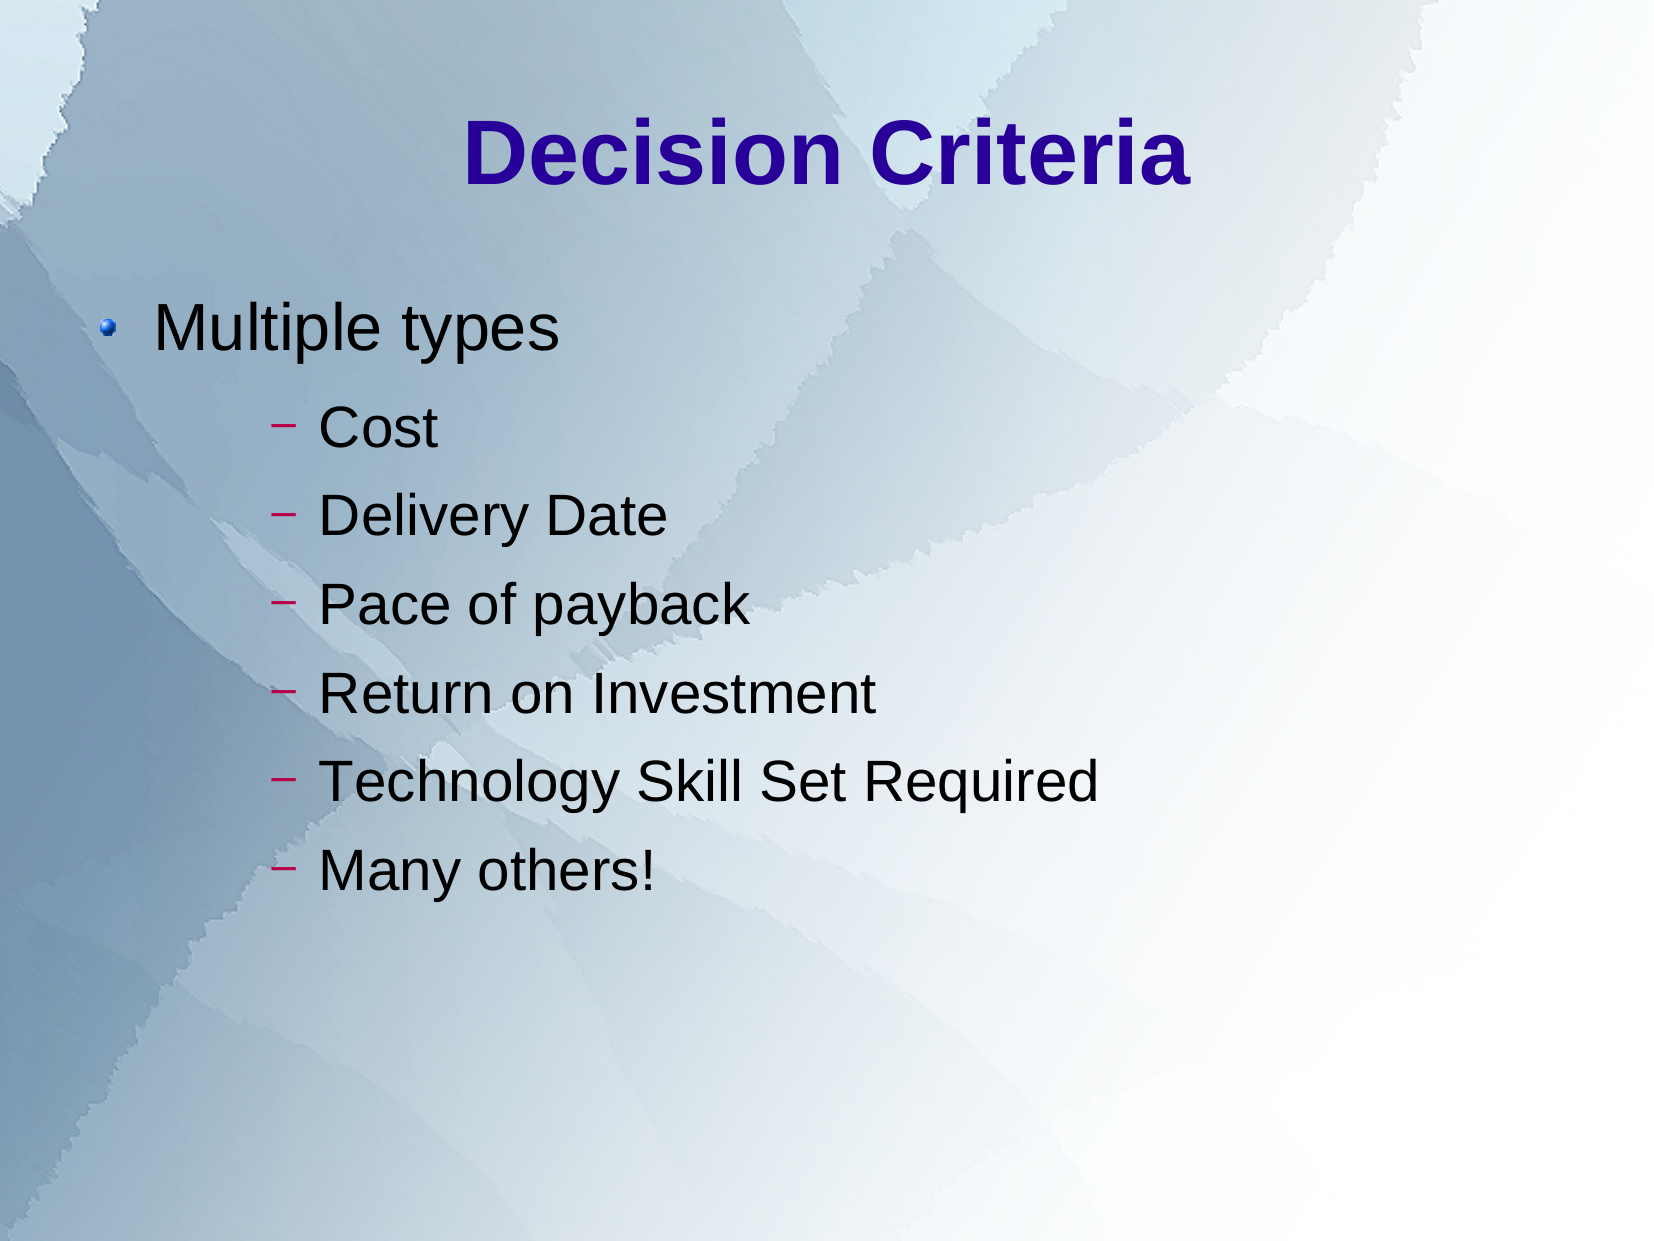

# Decision Criteria
Multiple types
Cost
Delivery Date
Pace of payback
Return on Investment
Technology Skill Set Required
Many others!